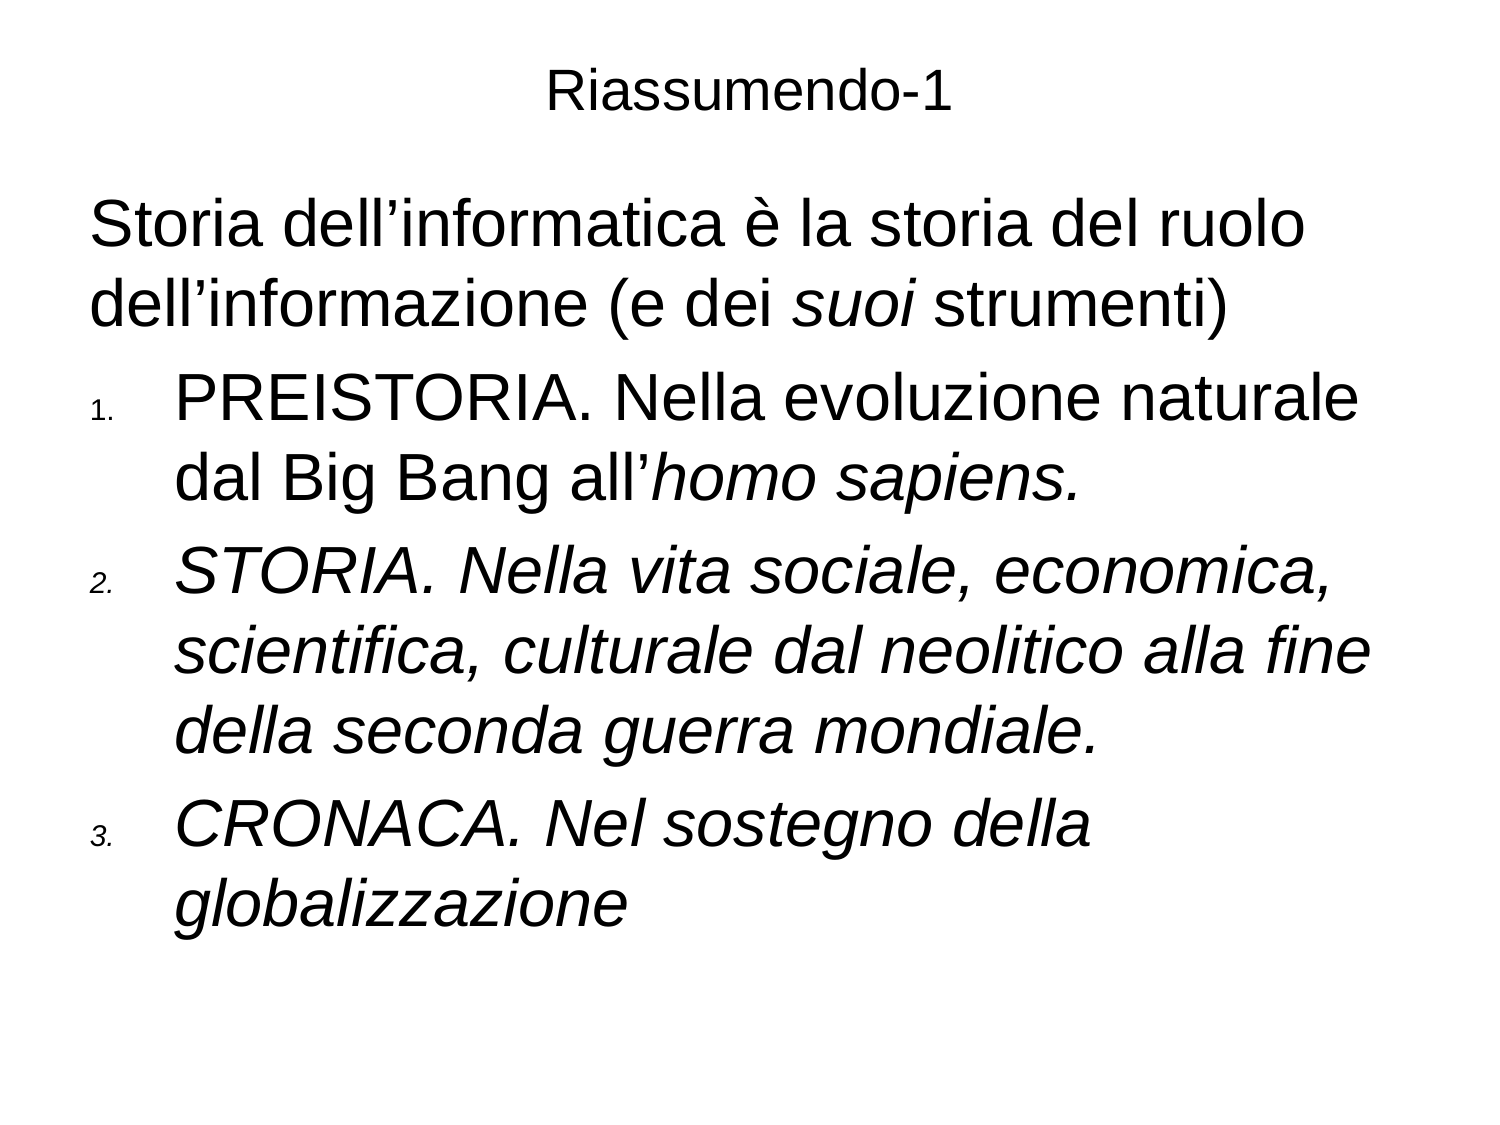

# Riassumendo-1
Storia dell’informatica è la storia del ruolo dell’informazione (e dei suoi strumenti)
PREISTORIA. Nella evoluzione naturale dal Big Bang all’homo sapiens.
STORIA. Nella vita sociale, economica, scientifica, culturale dal neolitico alla fine della seconda guerra mondiale.
CRONACA. Nel sostegno della globalizzazione